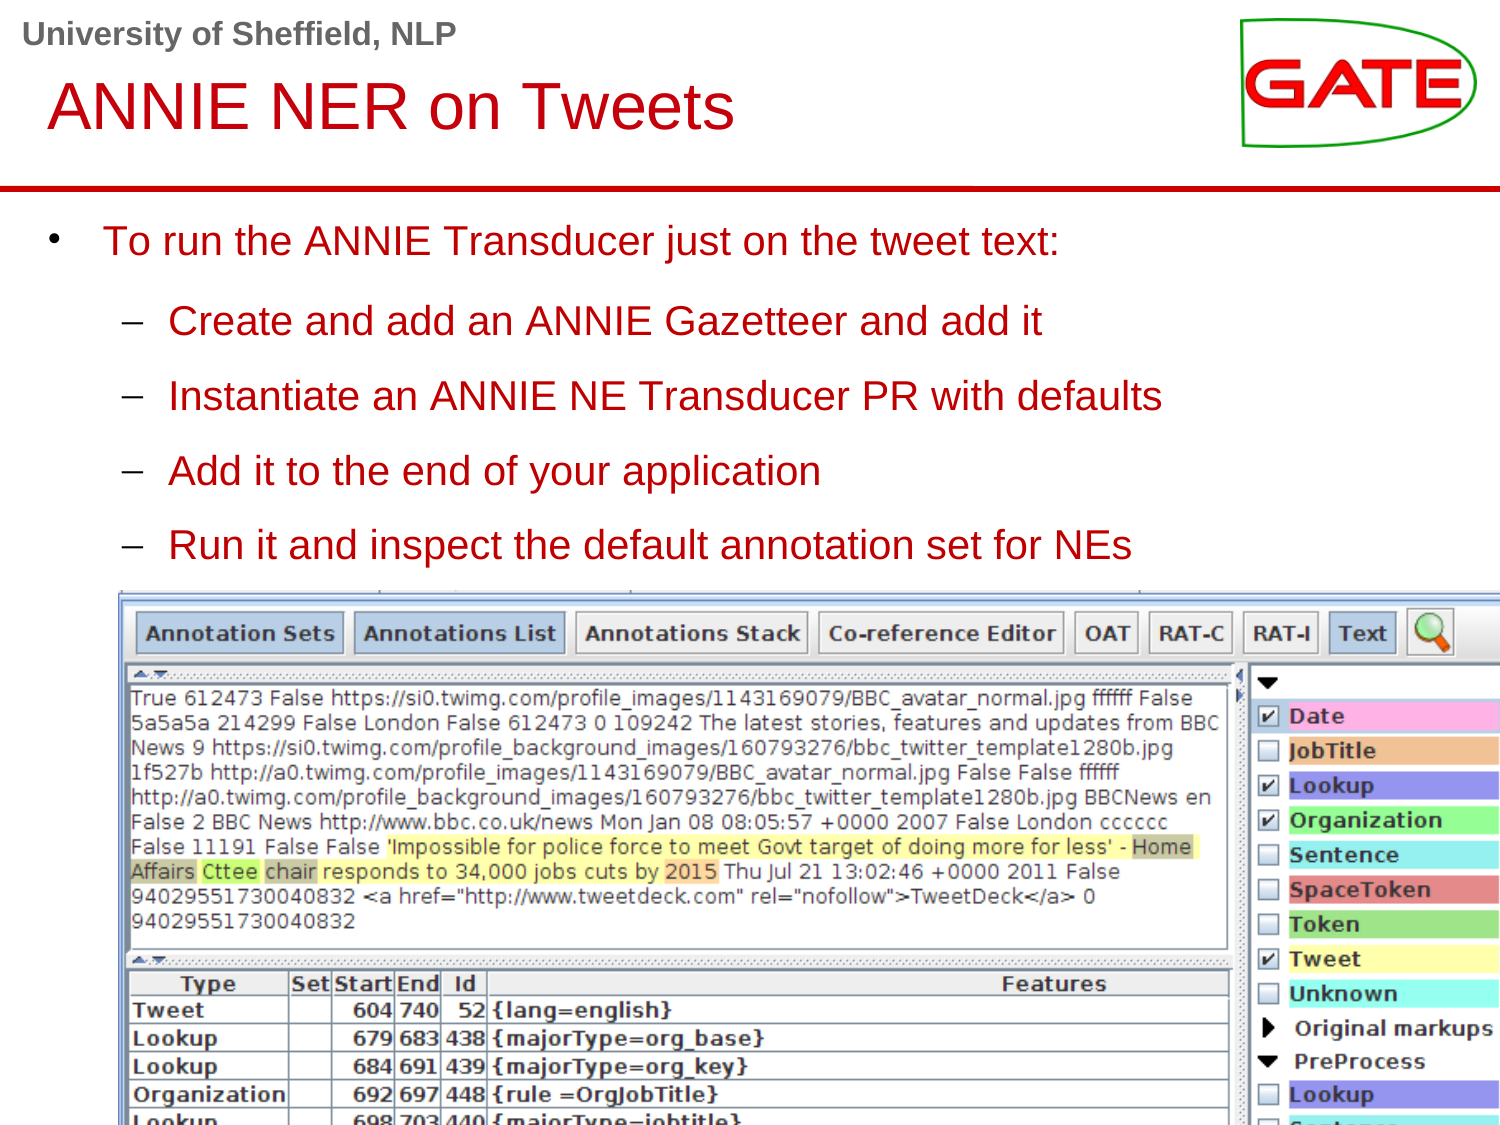

ANNIE NER on Tweets
To run the ANNIE Transducer just on the tweet text:
Create and add an ANNIE Gazetteer and add it
Instantiate an ANNIE NE Transducer PR with defaults
Add it to the end of your application
Run it and inspect the default annotation set for NEs